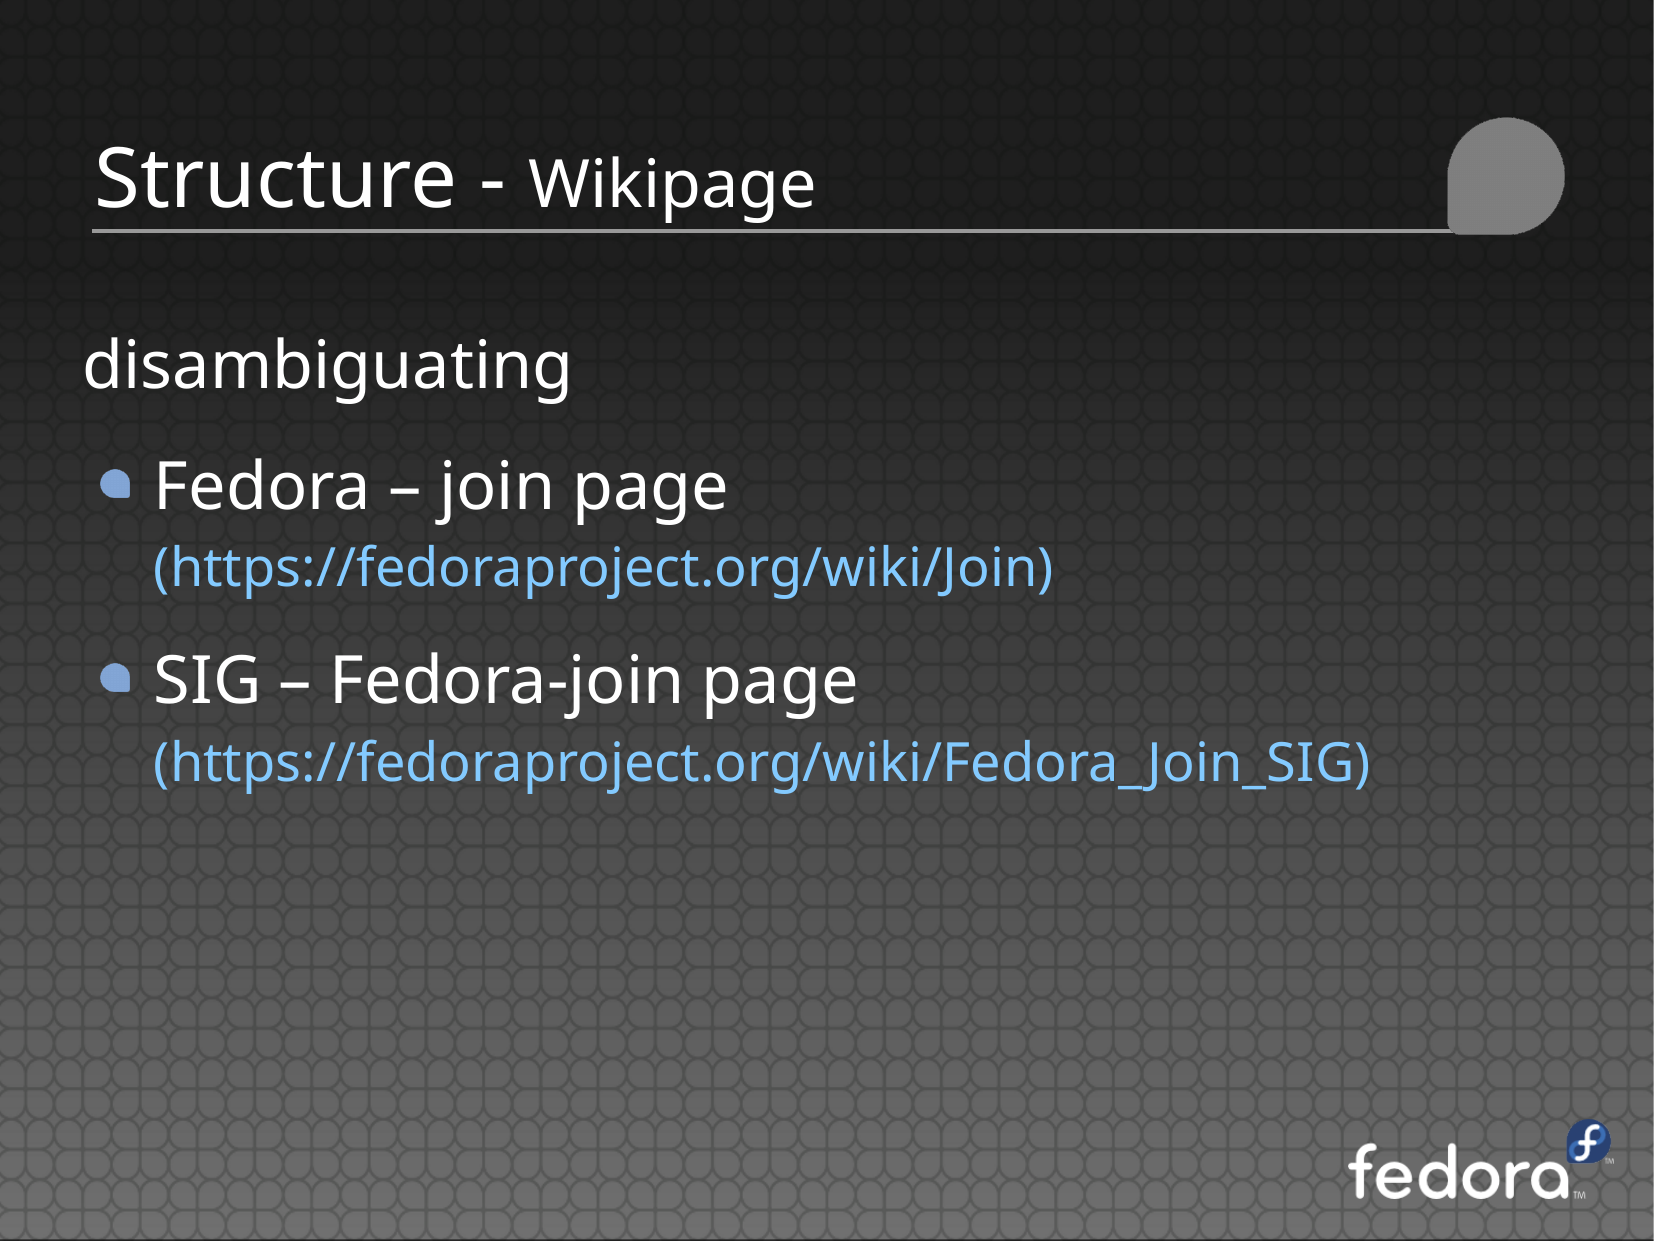

# Structure - Wikipage
disambiguating
Fedora – join page (https://fedoraproject.org/wiki/Join)
SIG – Fedora-join page (https://fedoraproject.org/wiki/Fedora_Join_SIG)